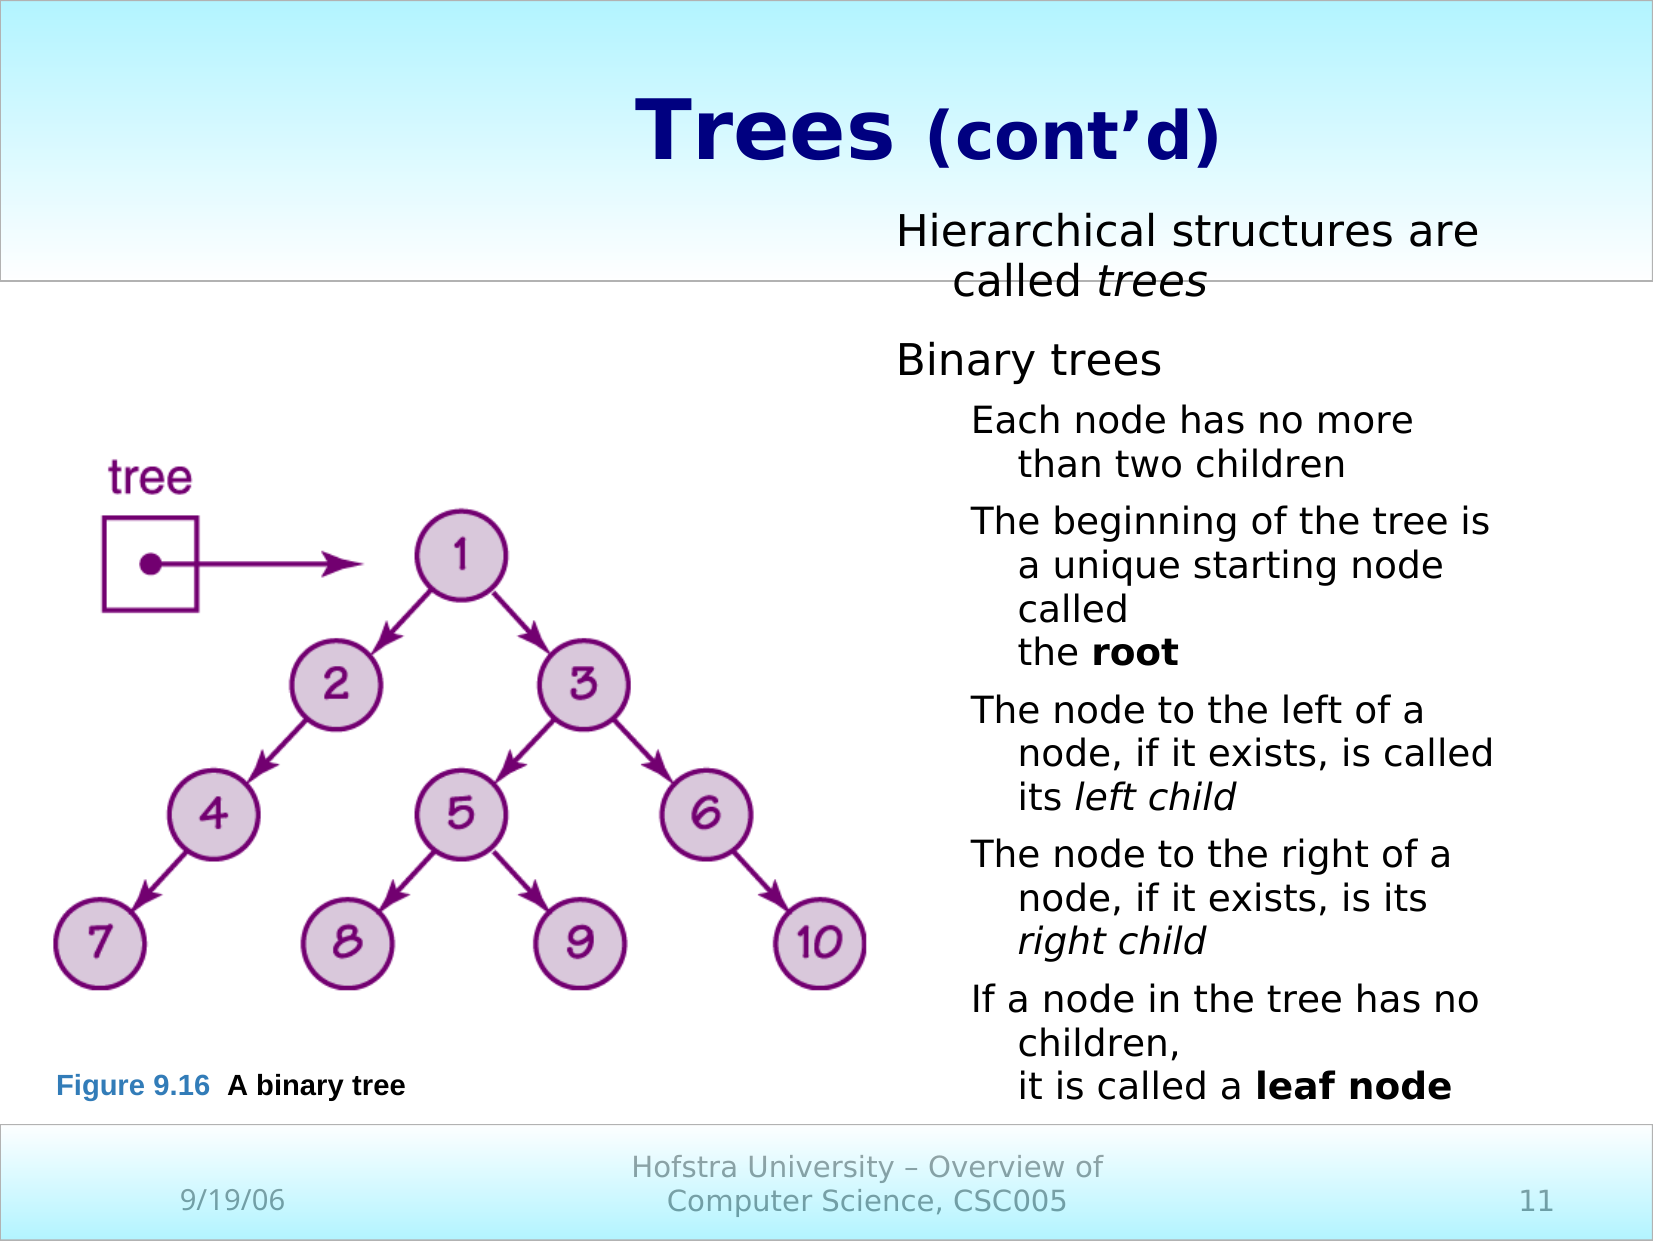

# Trees (cont’d)
Hierarchical structures are called trees
Binary trees
Each node has no more than two children
The beginning of the tree is a unique starting node called
the root
The node to the left of a node, if it exists, is called its left child
The node to the right of a node, if it exists, is its right child
If a node in the tree has no children,
it is called a leaf node
Figure 9.16 A binary tree
9/25/06
11